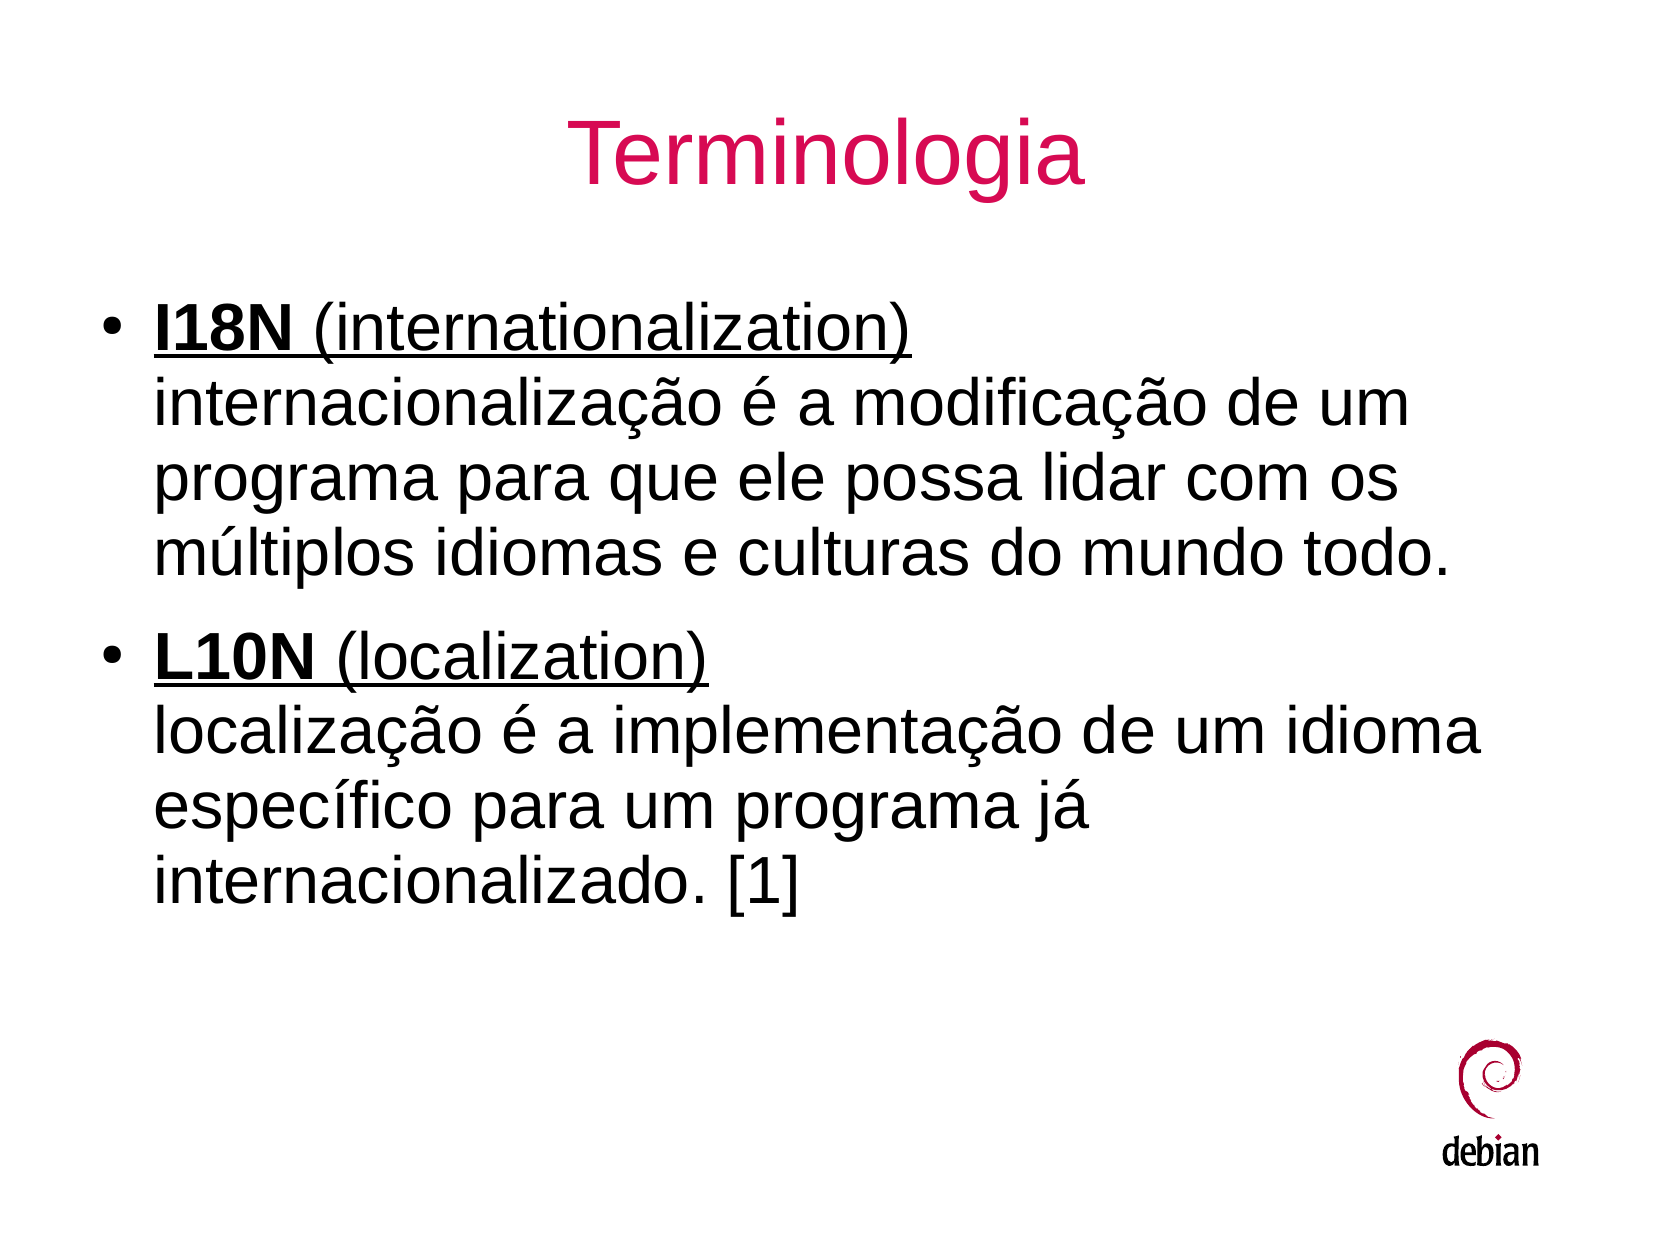

# Terminologia
I18N (internationalization)
internacionalização é a modificação de um programa para que ele possa lidar com os múltiplos idiomas e culturas do mundo todo.
L10N (localization)
localização é a implementação de um idioma específico para um programa já internacionalizado. [1]